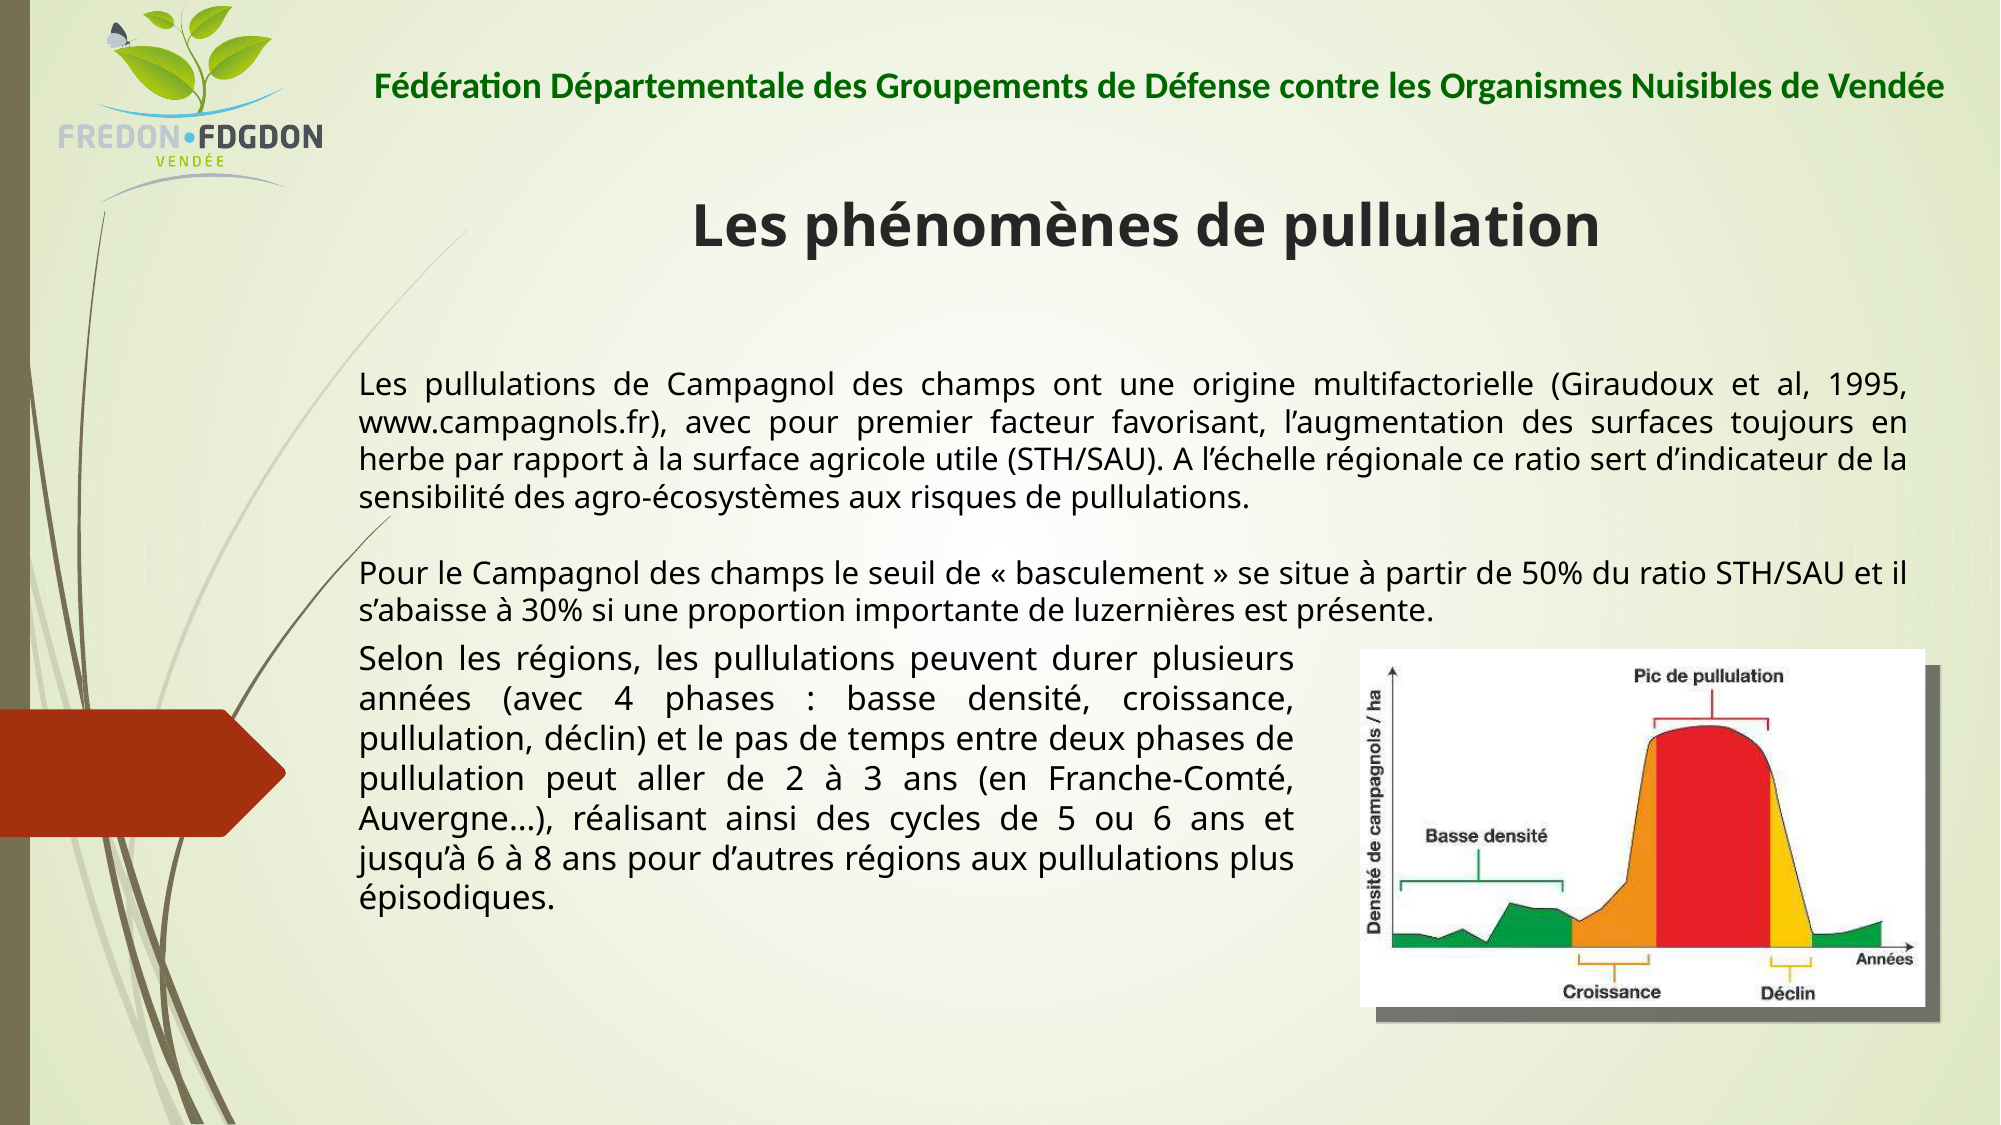

Fédération Départementale des Groupements de Défense contre les Organismes Nuisibles de Vendée
# Les phénomènes de pullulation
Les pullulations de Campagnol des champs ont une origine multifactorielle (Giraudoux et al, 1995, www.campagnols.fr), avec pour premier facteur favorisant, l’augmentation des surfaces toujours en herbe par rapport à la surface agricole utile (STH/SAU). A l’échelle régionale ce ratio sert d’indicateur de la sensibilité des agro-écosystèmes aux risques de pullulations.
Pour le Campagnol des champs le seuil de « basculement » se situe à partir de 50% du ratio STH/SAU et il s’abaisse à 30% si une proportion importante de luzernières est présente.
Selon les régions, les pullulations peuvent durer plusieurs années (avec 4 phases : basse densité, croissance, pullulation, déclin) et le pas de temps entre deux phases de pullulation peut aller de 2 à 3 ans (en Franche-Comté, Auvergne…), réalisant ainsi des cycles de 5 ou 6 ans et jusqu’à 6 à 8 ans pour d’autres régions aux pullulations plus épisodiques.